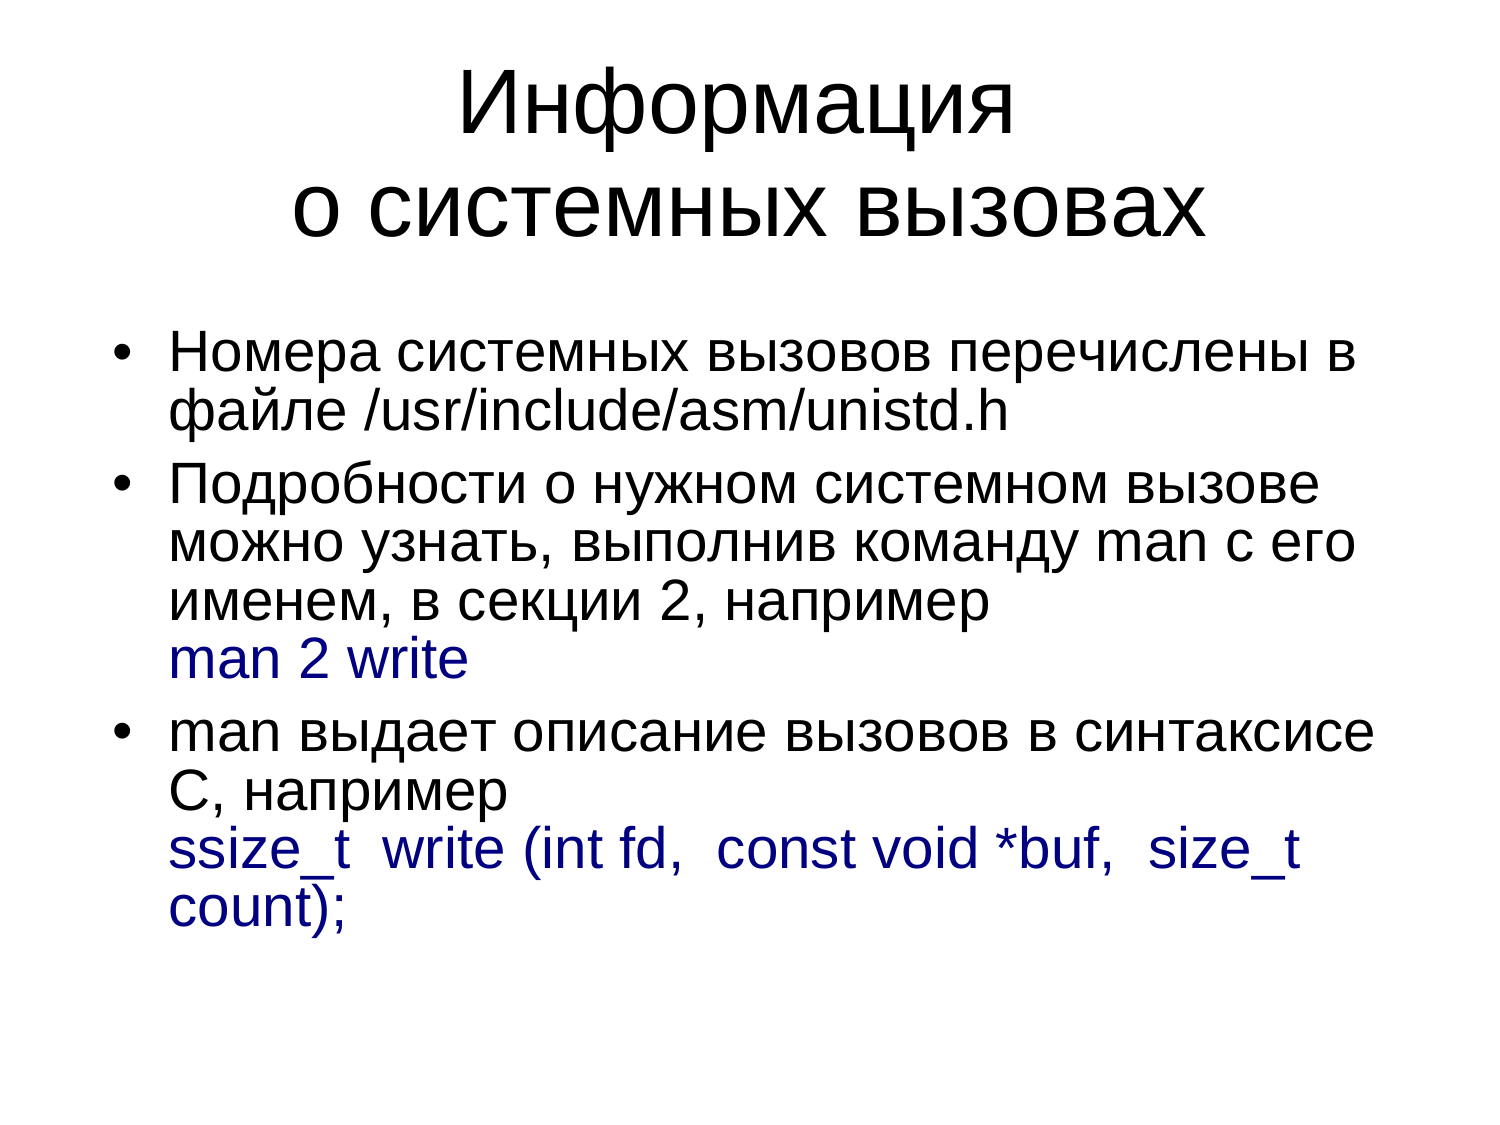

# Информация о системных вызовах
Номера системных вызовов перечислены в файле /usr/include/asm/unistd.h
Подробности о нужном системном вызове можно узнать, выполнив команду man с его именем, в секции 2, например
man 2 write
man выдает описание вызовов в синтаксисе С, например
ssize_t write (int fd, const void *buf, size_t count);